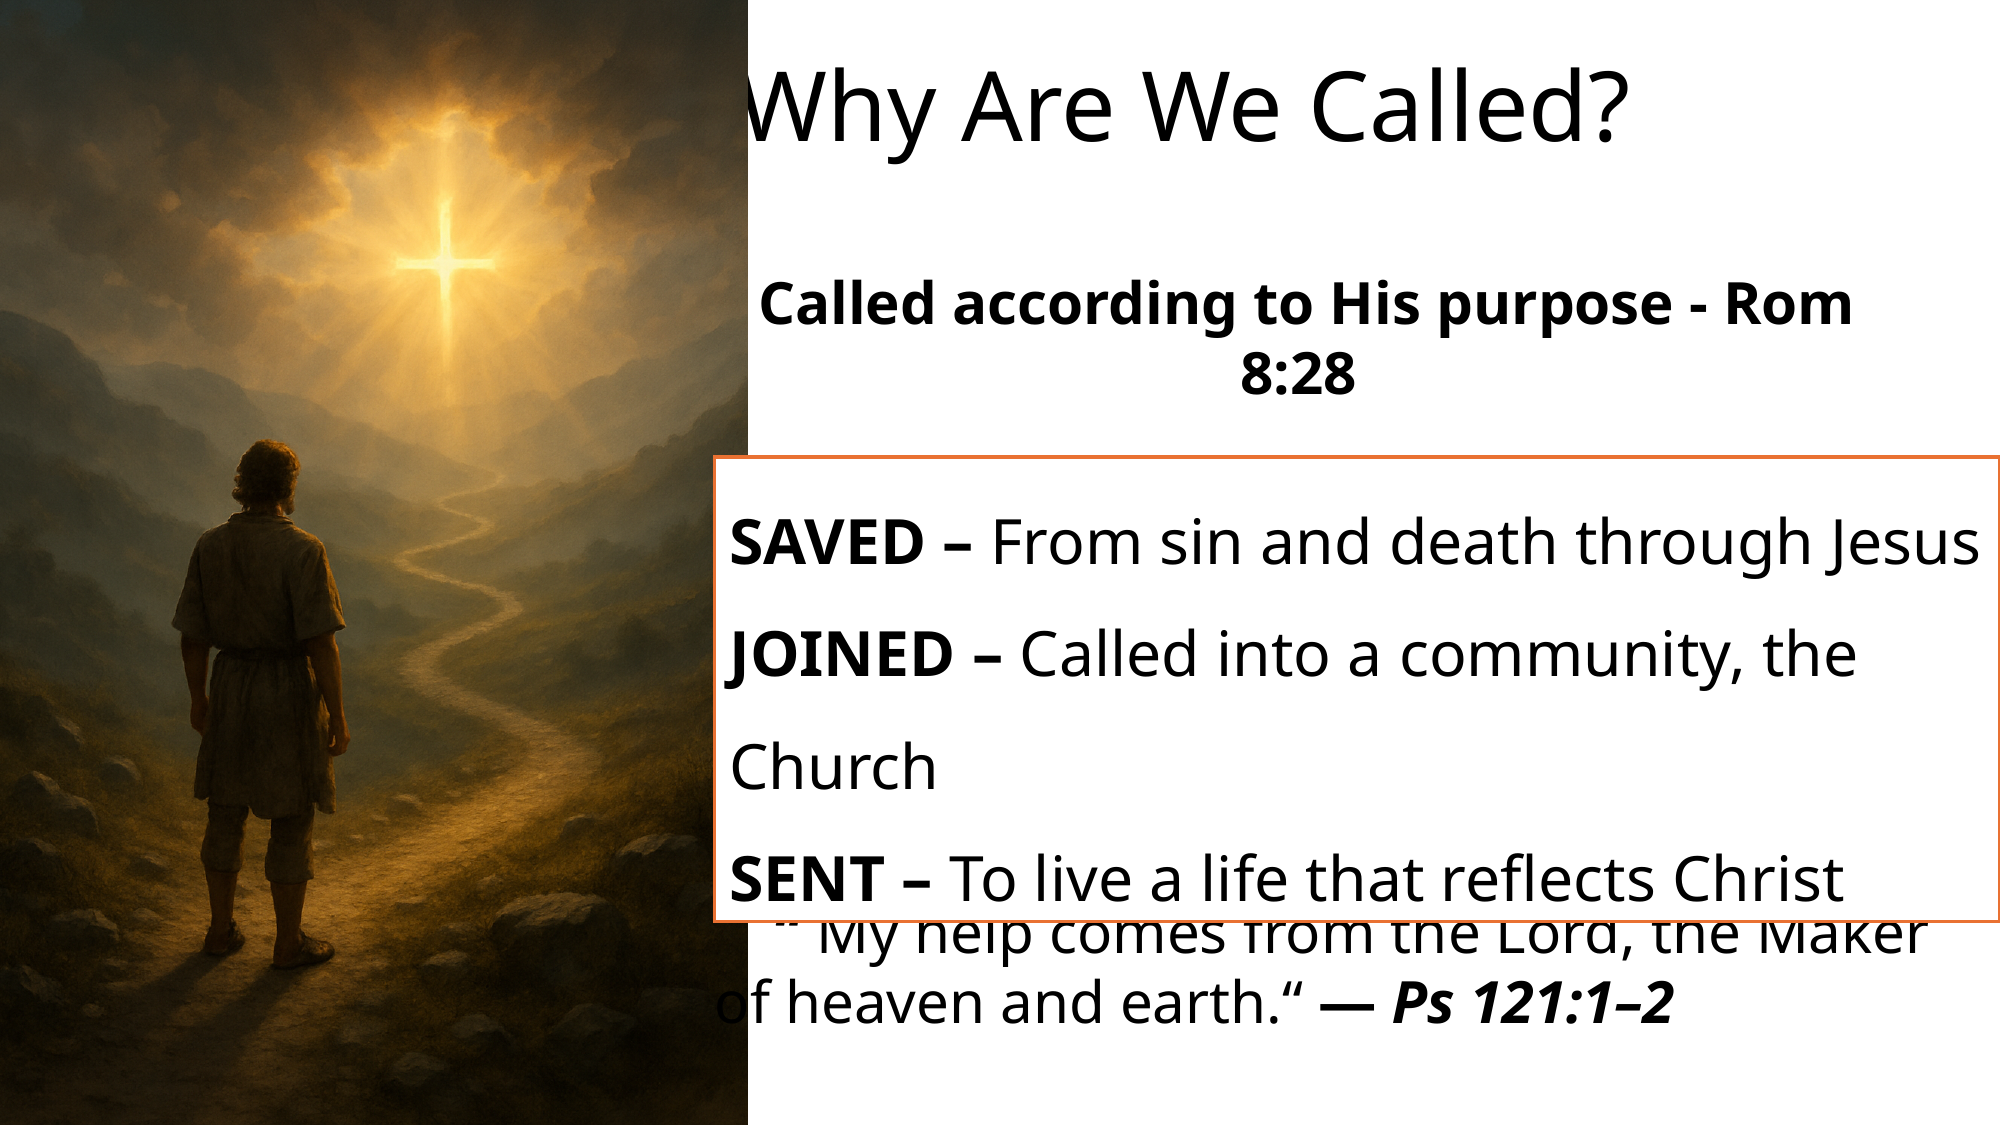

# Why Are We Called?
Called according to His purpose - Rom 8:28
SAVED – From sin and death through Jesus
JOINED – Called into a community, the Church
SENT – To live a life that reflects Christ
2Tim 1:9 "For God has saved us and called us with a holy calling, not according to our works, but according to His own purpose and grace.
 “ My help comes from the Lord, the Maker of heaven and earth.“ — Ps 121:1–2